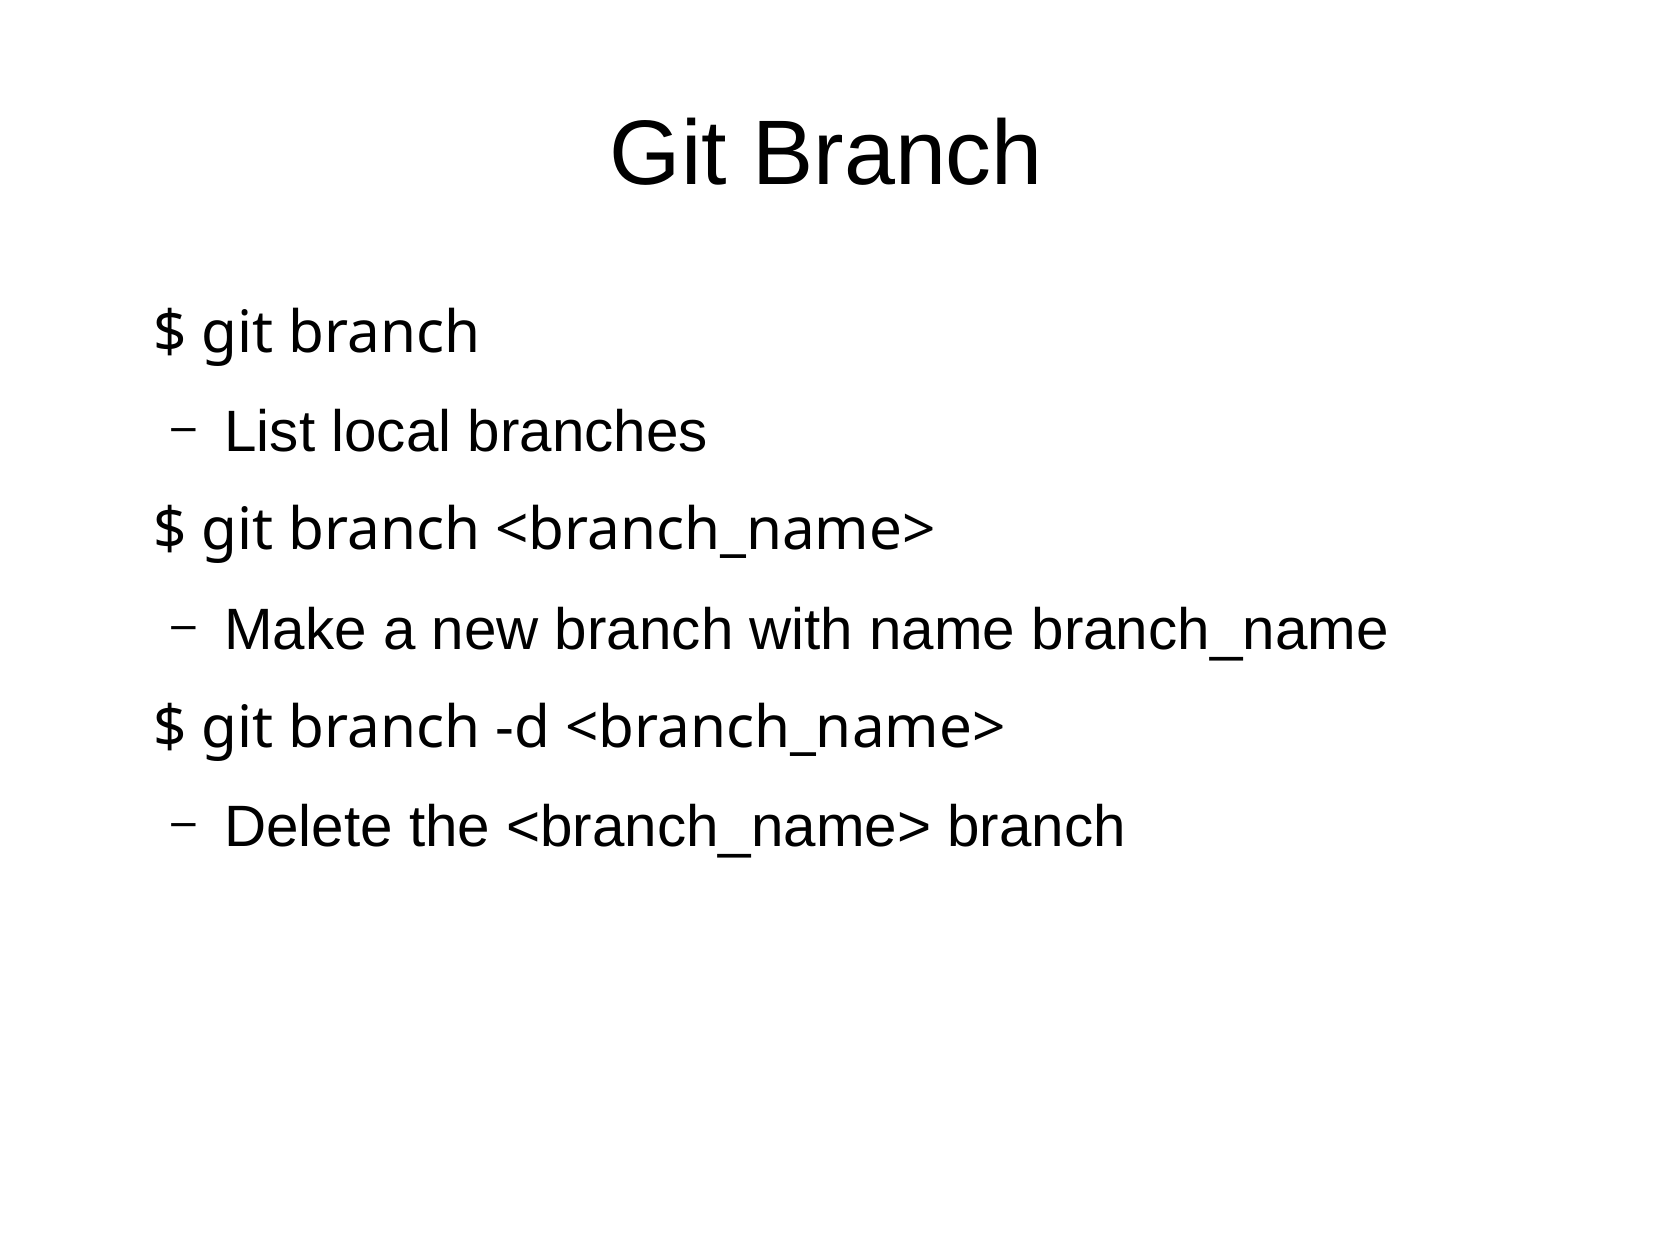

# Git Branch
$ git branch
List local branches
$ git branch <branch_name>
Make a new branch with name branch_name
$ git branch -d <branch_name>
Delete the <branch_name> branch